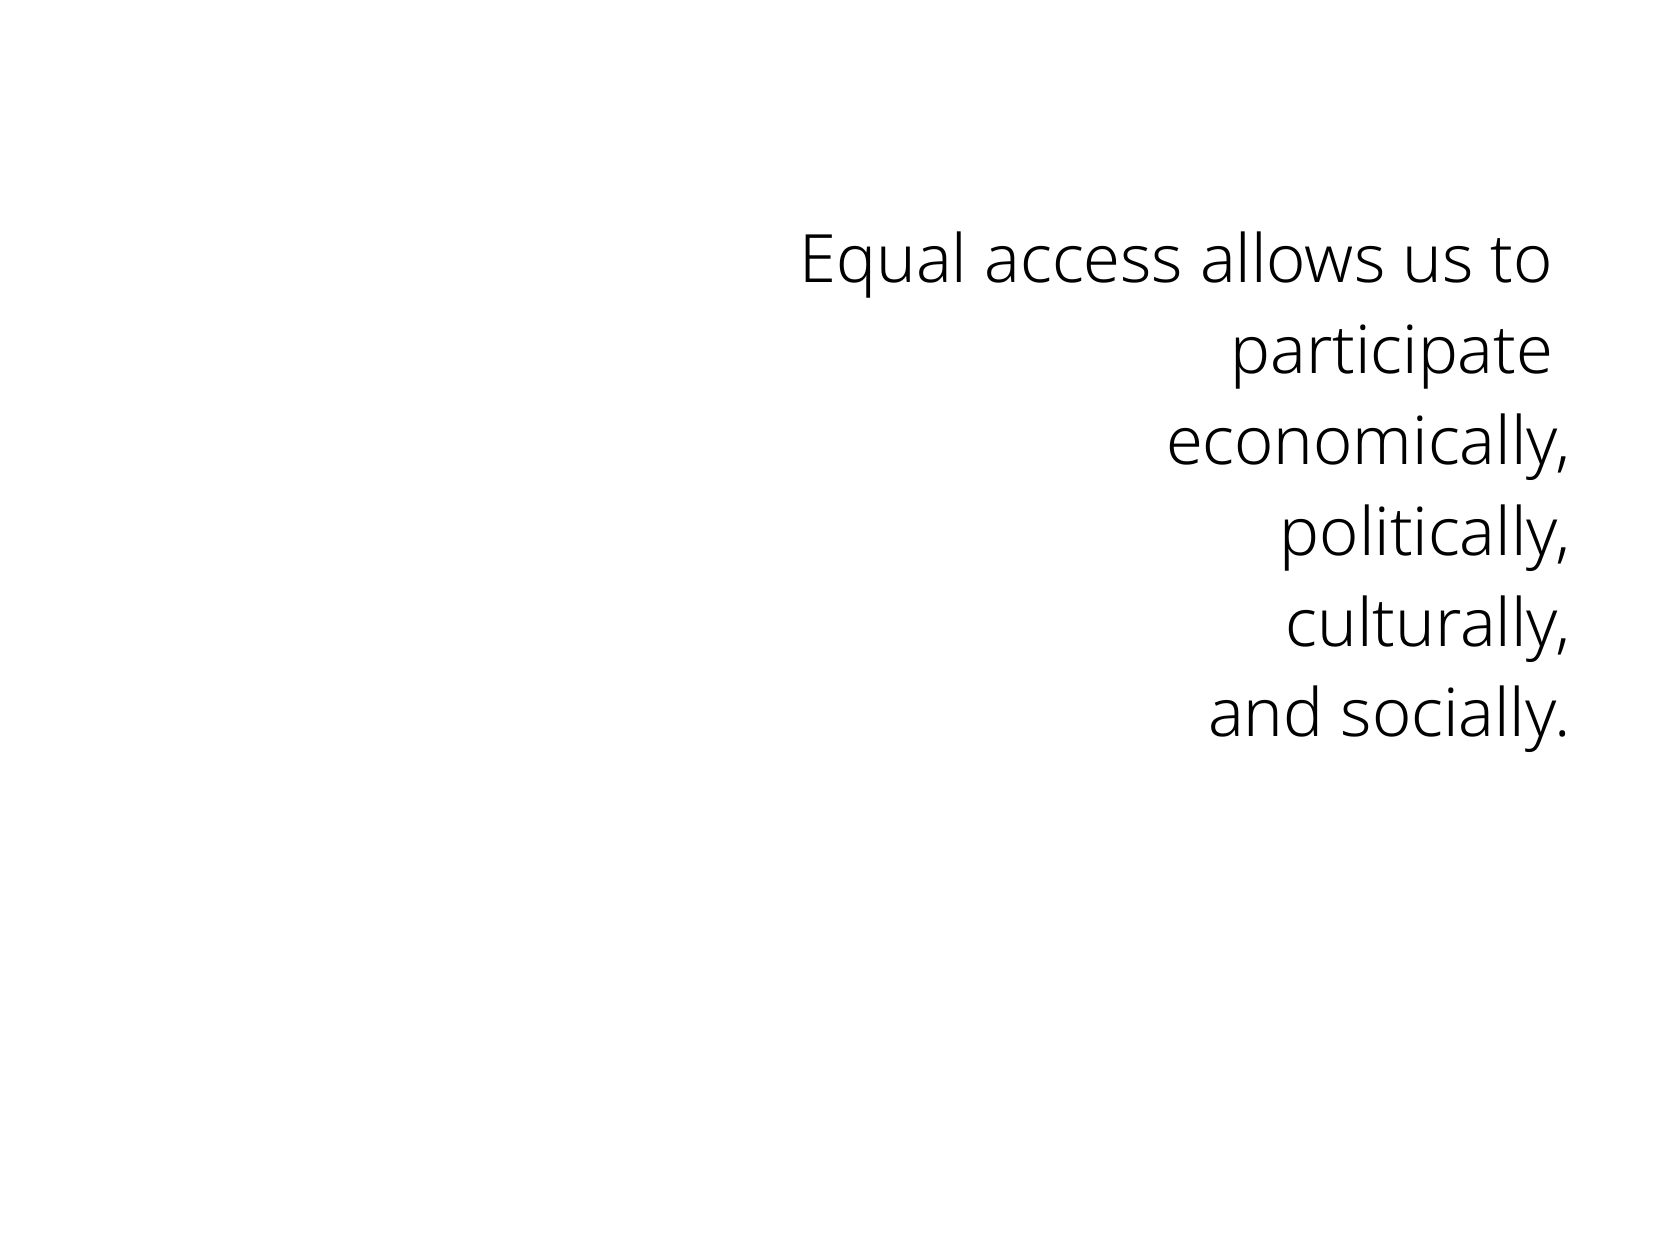

# Equal access allows us to
participate
economically,
politically,
culturally,
and socially.